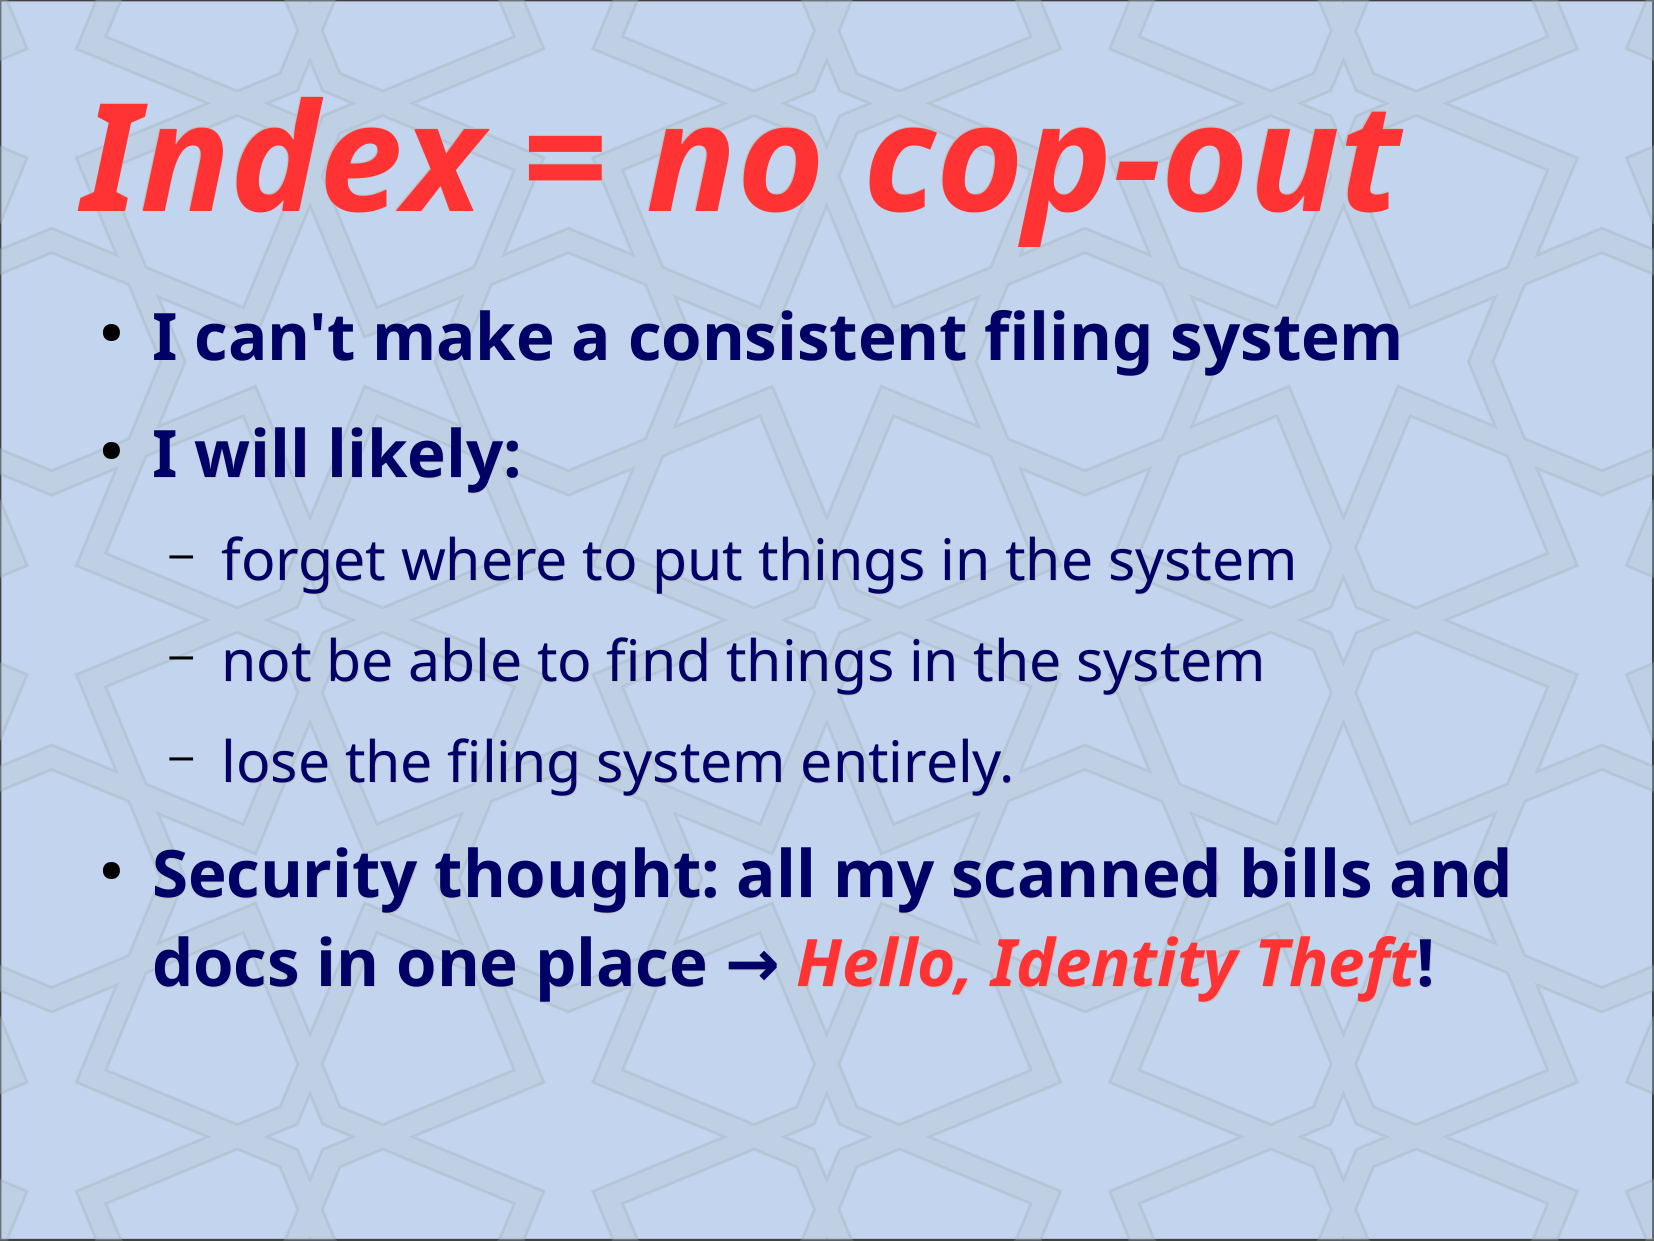

# Index = no cop-out
I can't make a consistent filing system
I will likely:
forget where to put things in the system
not be able to find things in the system
lose the filing system entirely.
Security thought: all my scanned bills and docs in one place → Hello, Identity Theft!